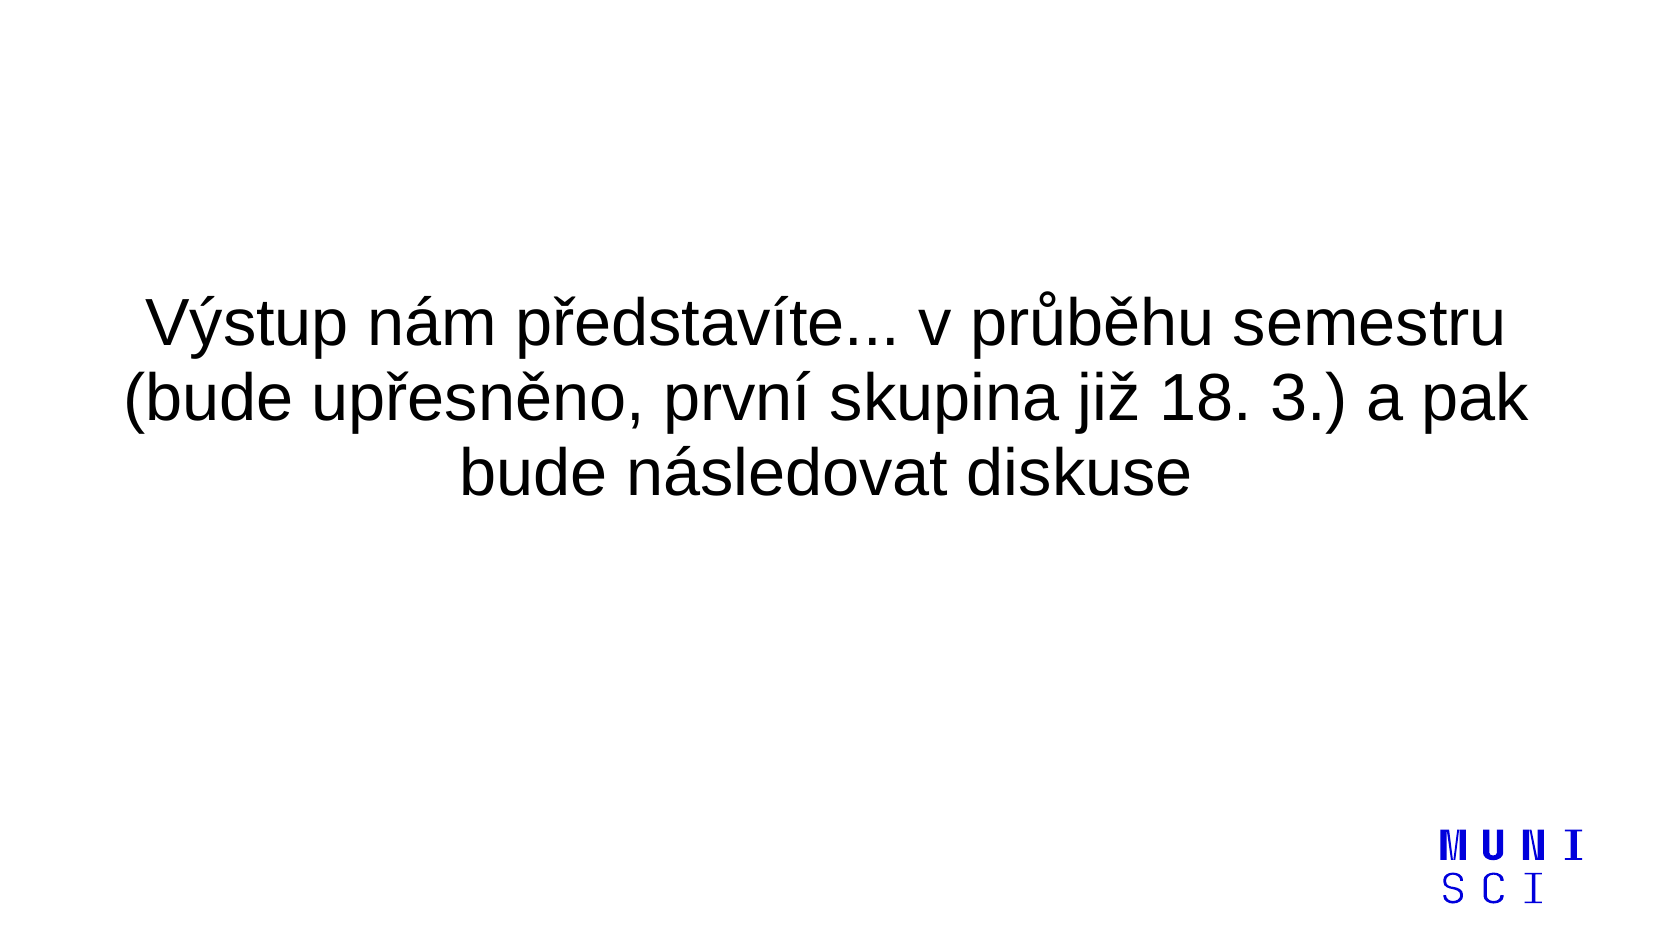

# Výstup nám představíte... v průběhu semestru (bude upřesněno, první skupina již 18. 3.) a pak bude následovat diskuse